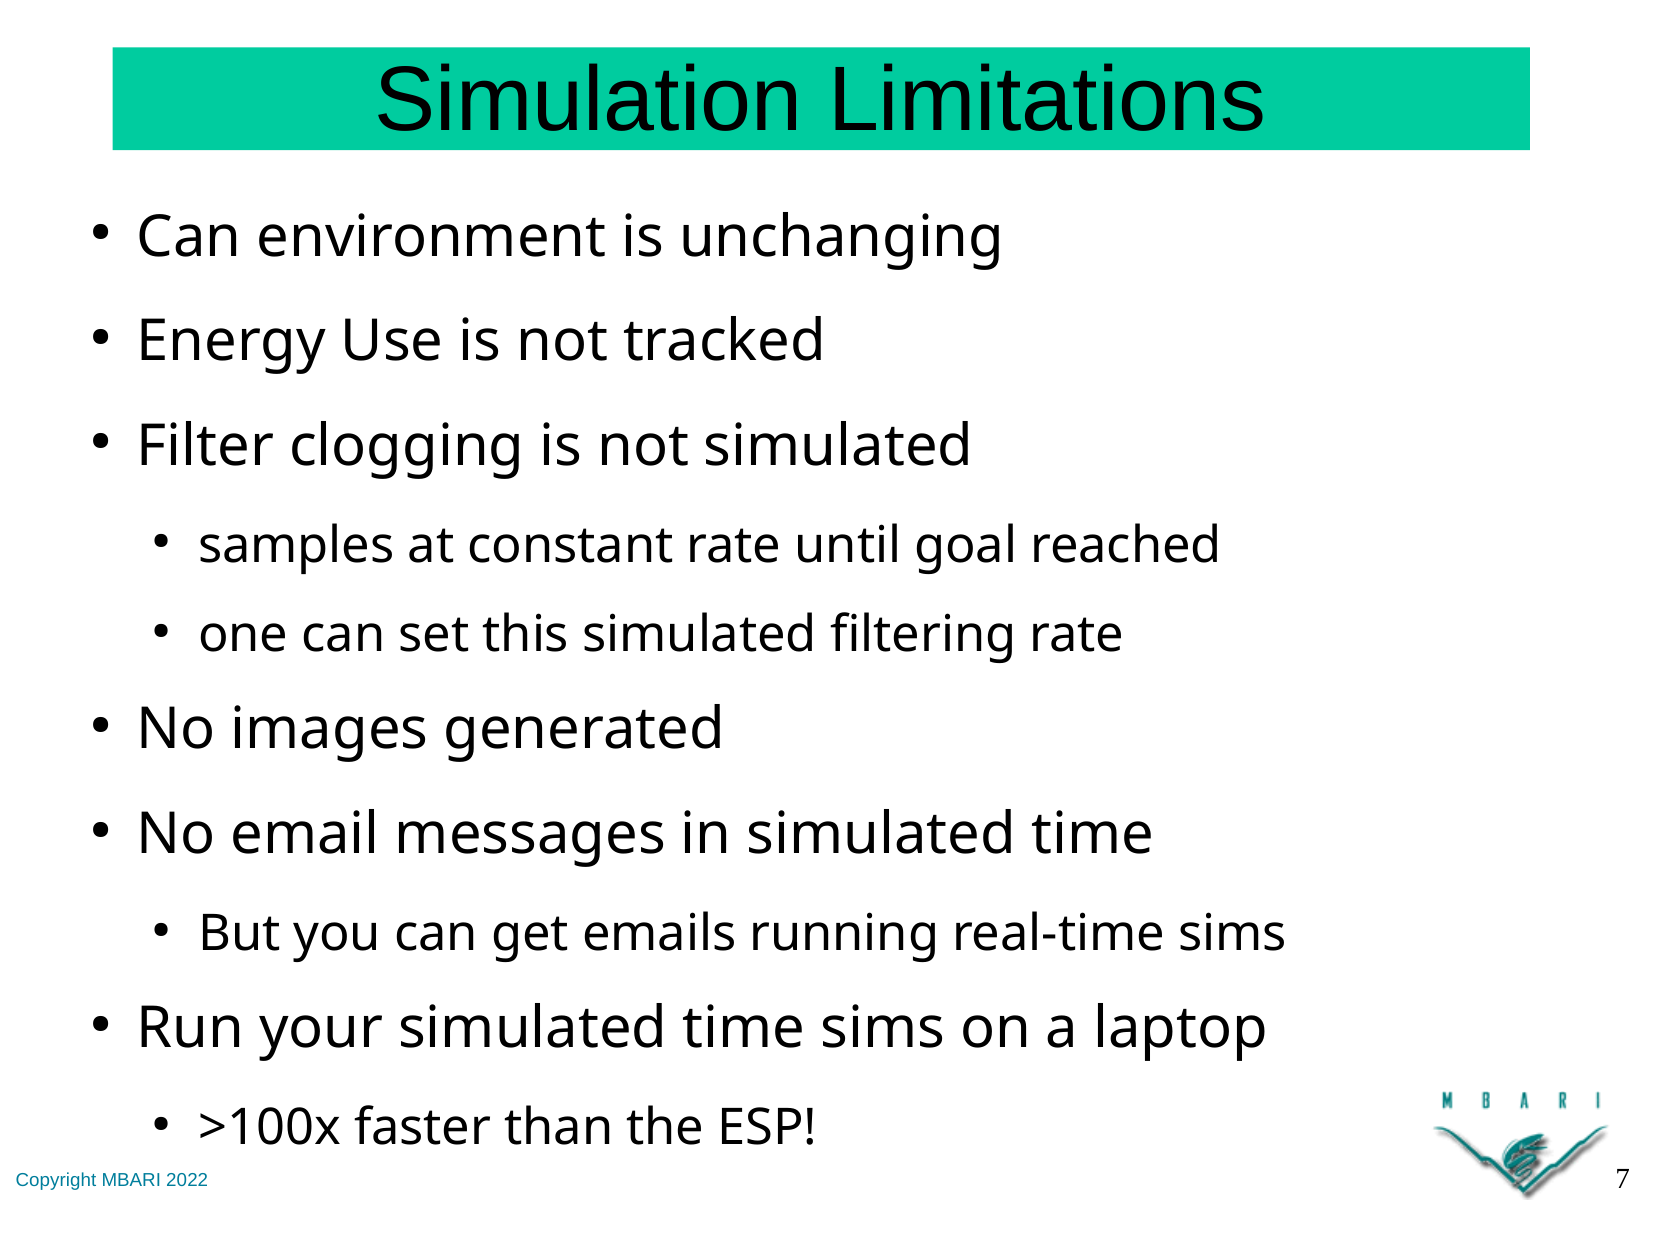

# Simulation Limitations
Can environment is unchanging
Energy Use is not tracked
Filter clogging is not simulated
samples at constant rate until goal reached
one can set this simulated filtering rate
No images generated
No email messages in simulated time
But you can get emails running real-time sims
Run your simulated time sims on a laptop
>100x faster than the ESP!